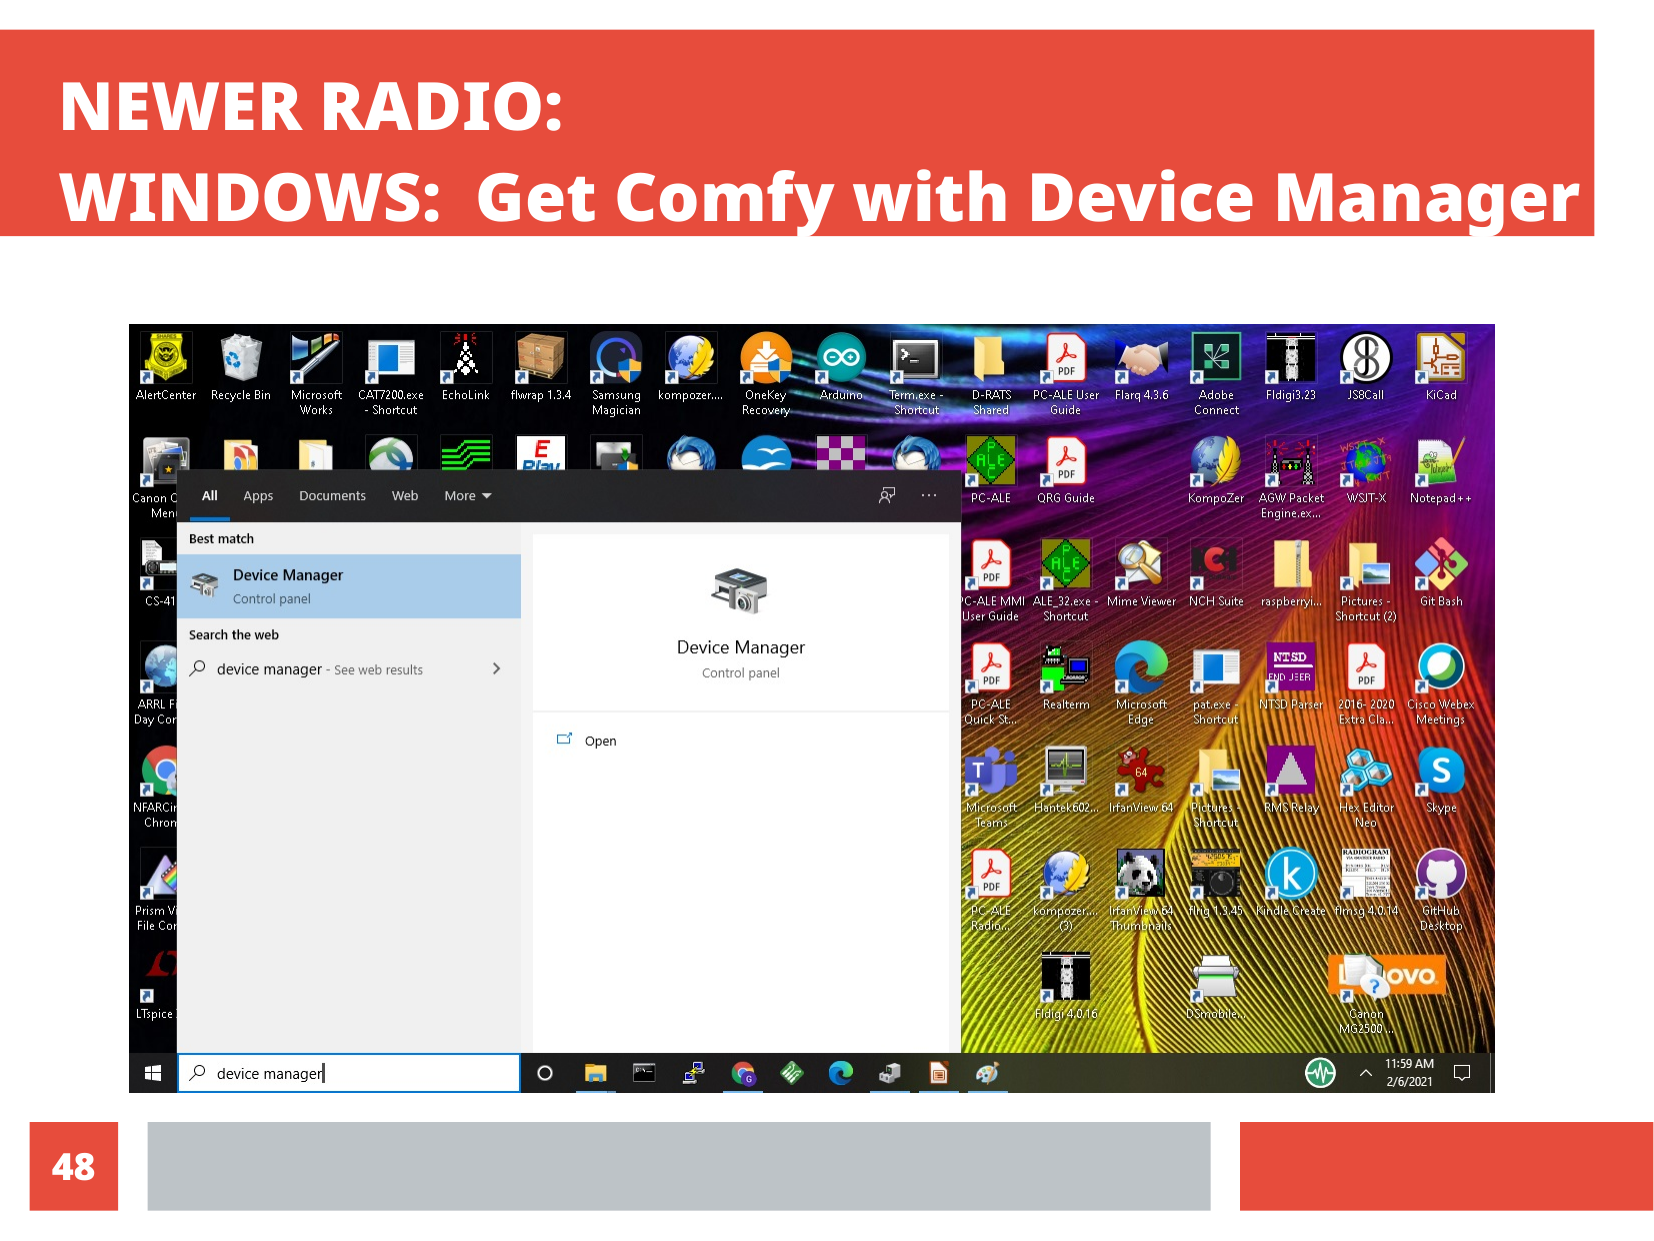

# NEWER RADIO: WINDOWS: Get Comfy with Device Manager
48